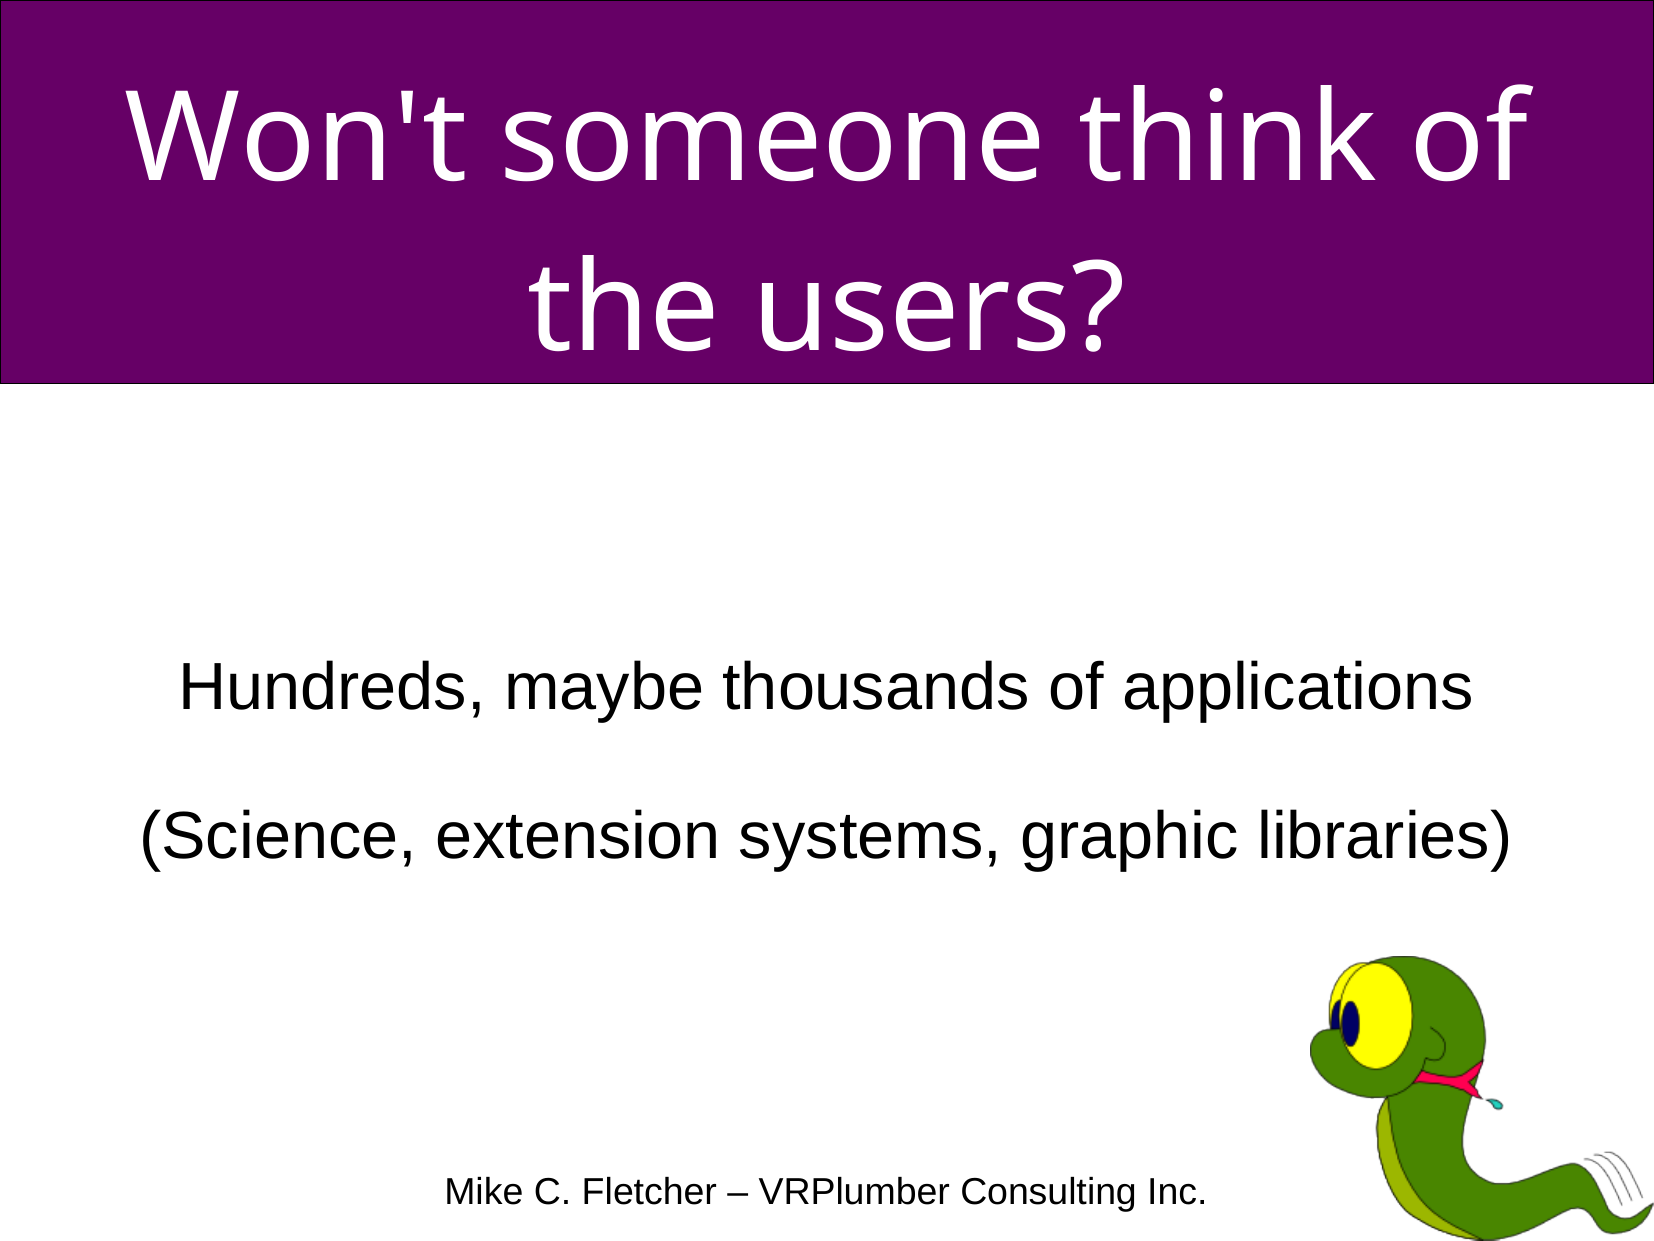

# Won't someone think of the users?
Hundreds, maybe thousands of applications
(Science, extension systems, graphic libraries)